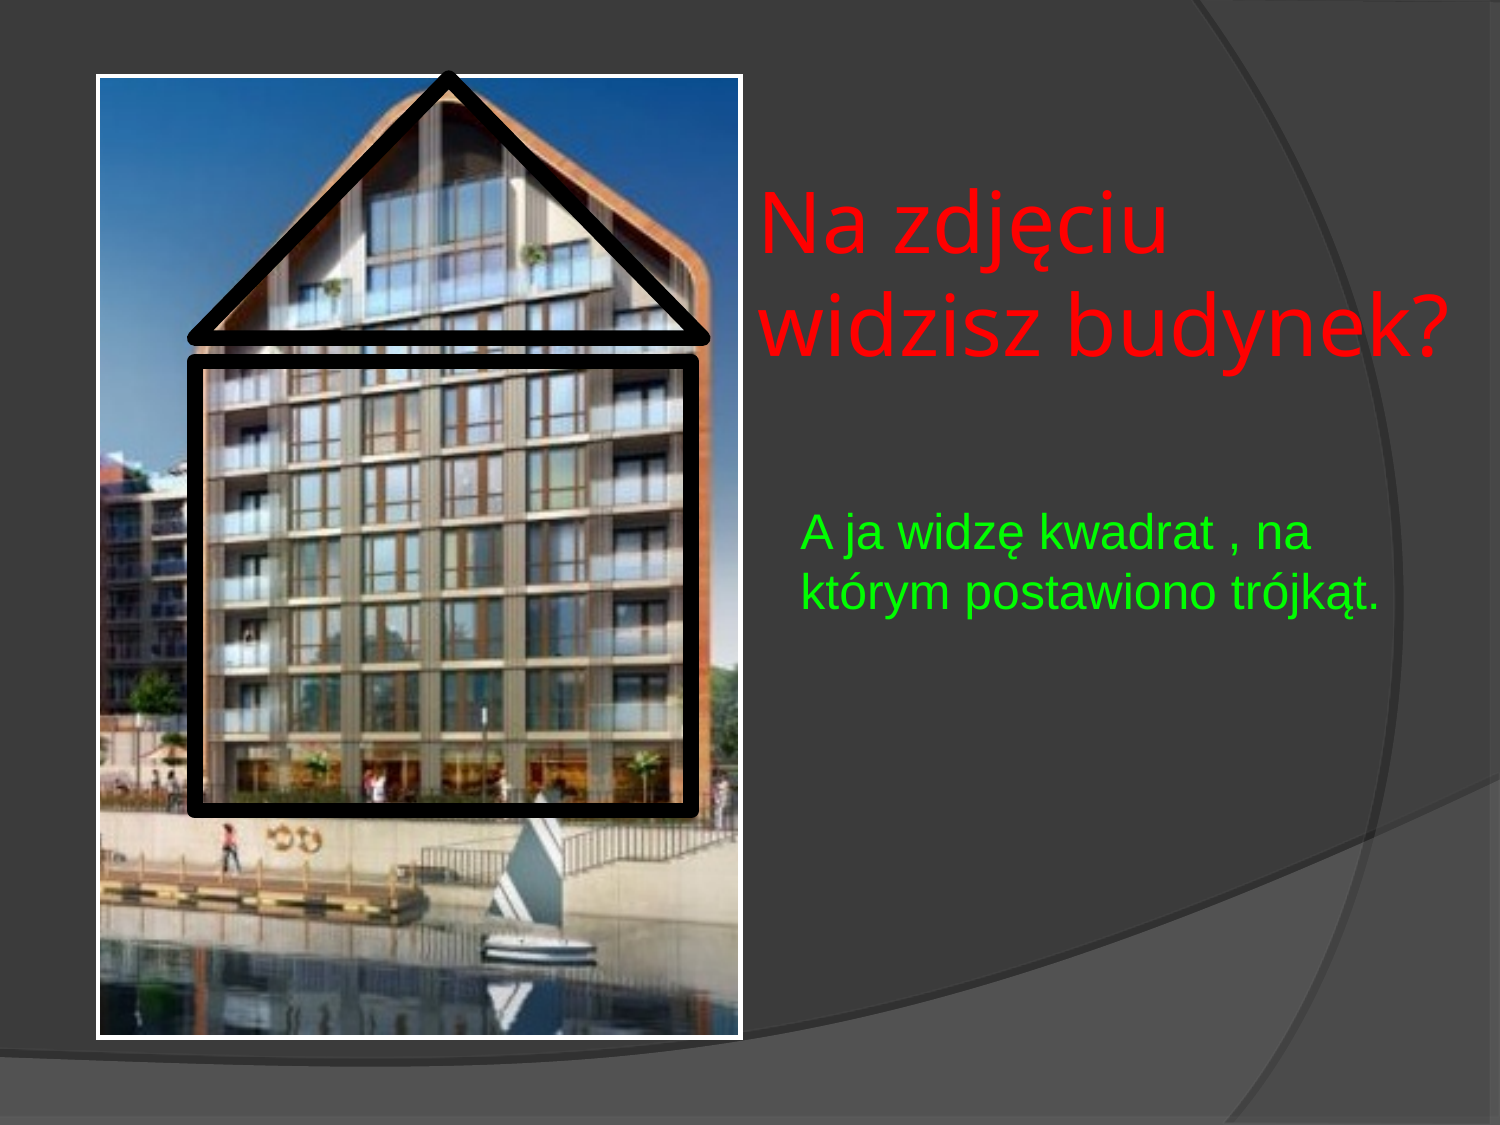

# Na zdjęciu widzisz budynek?
A ja widzę kwadrat , na którym postawiono trójkąt.